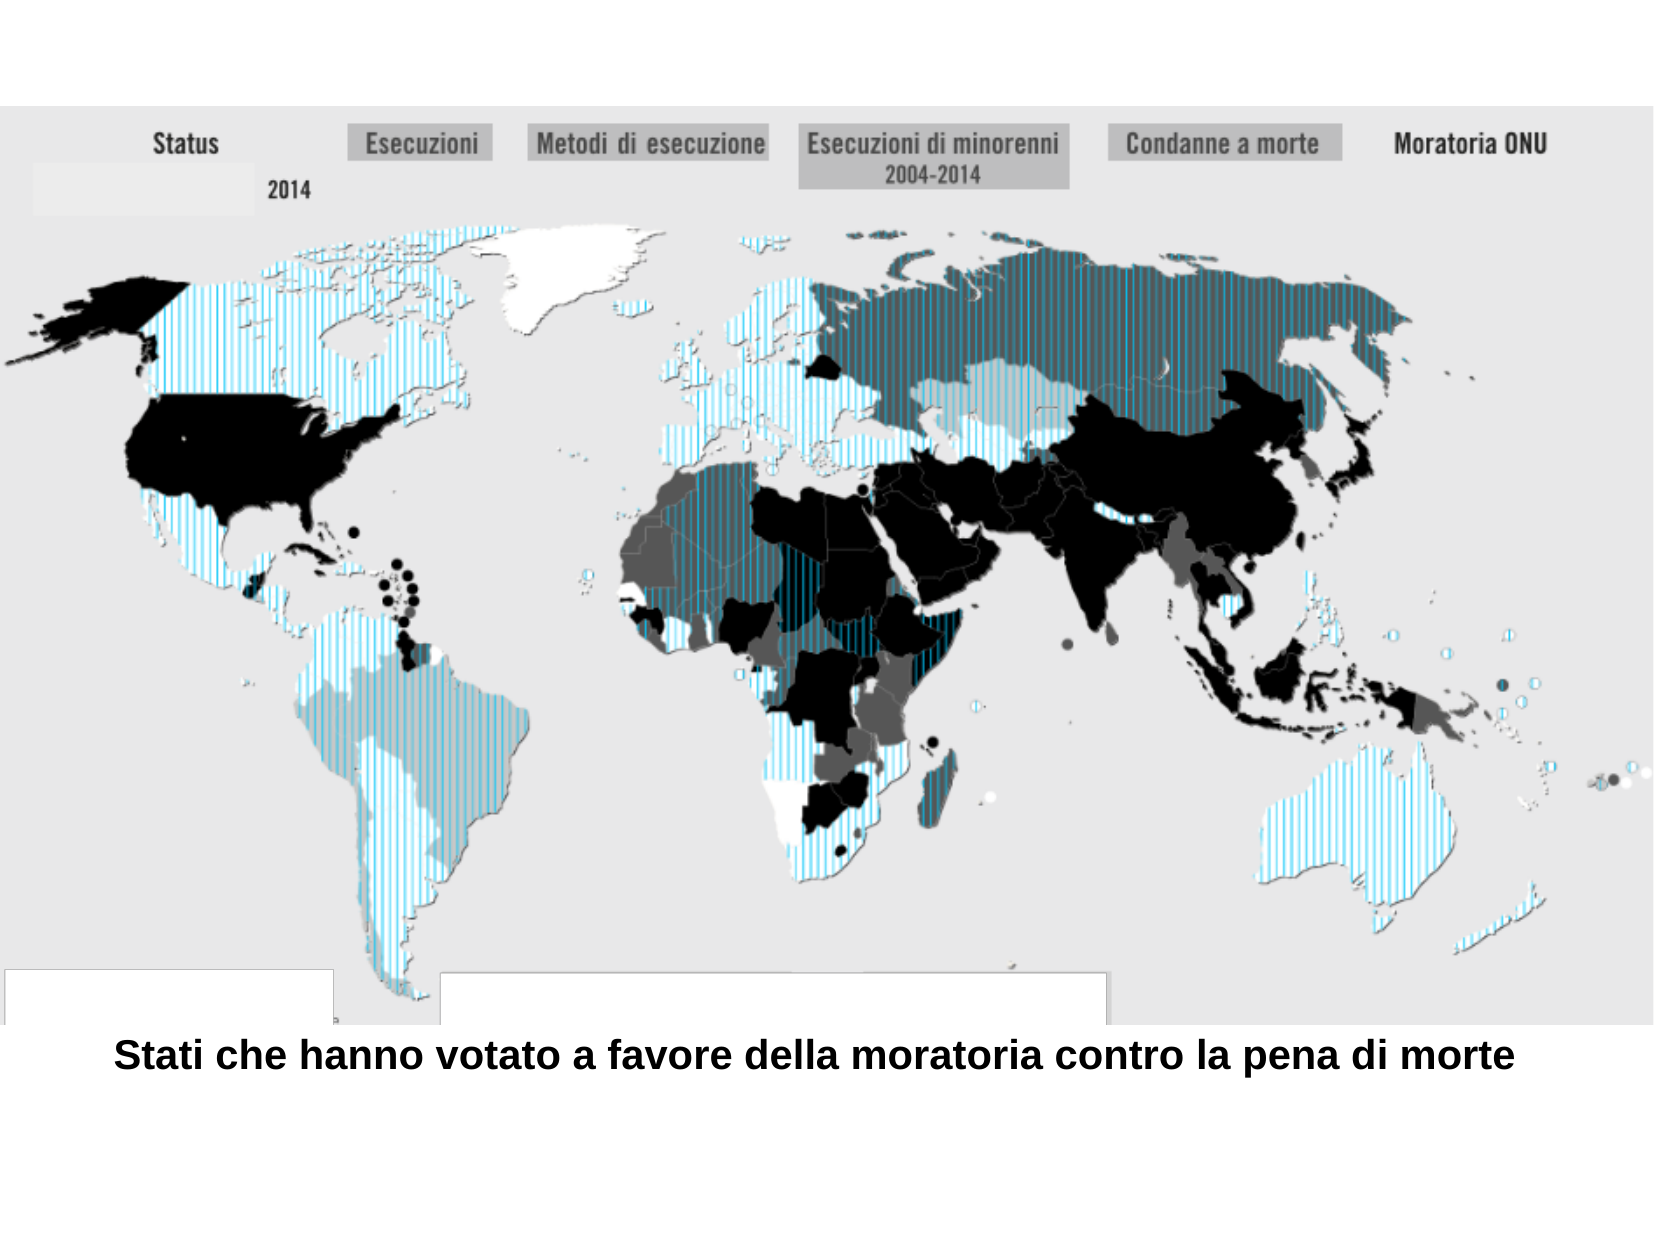

Stati che hanno votato a favore della moratoria contro la pena di morte